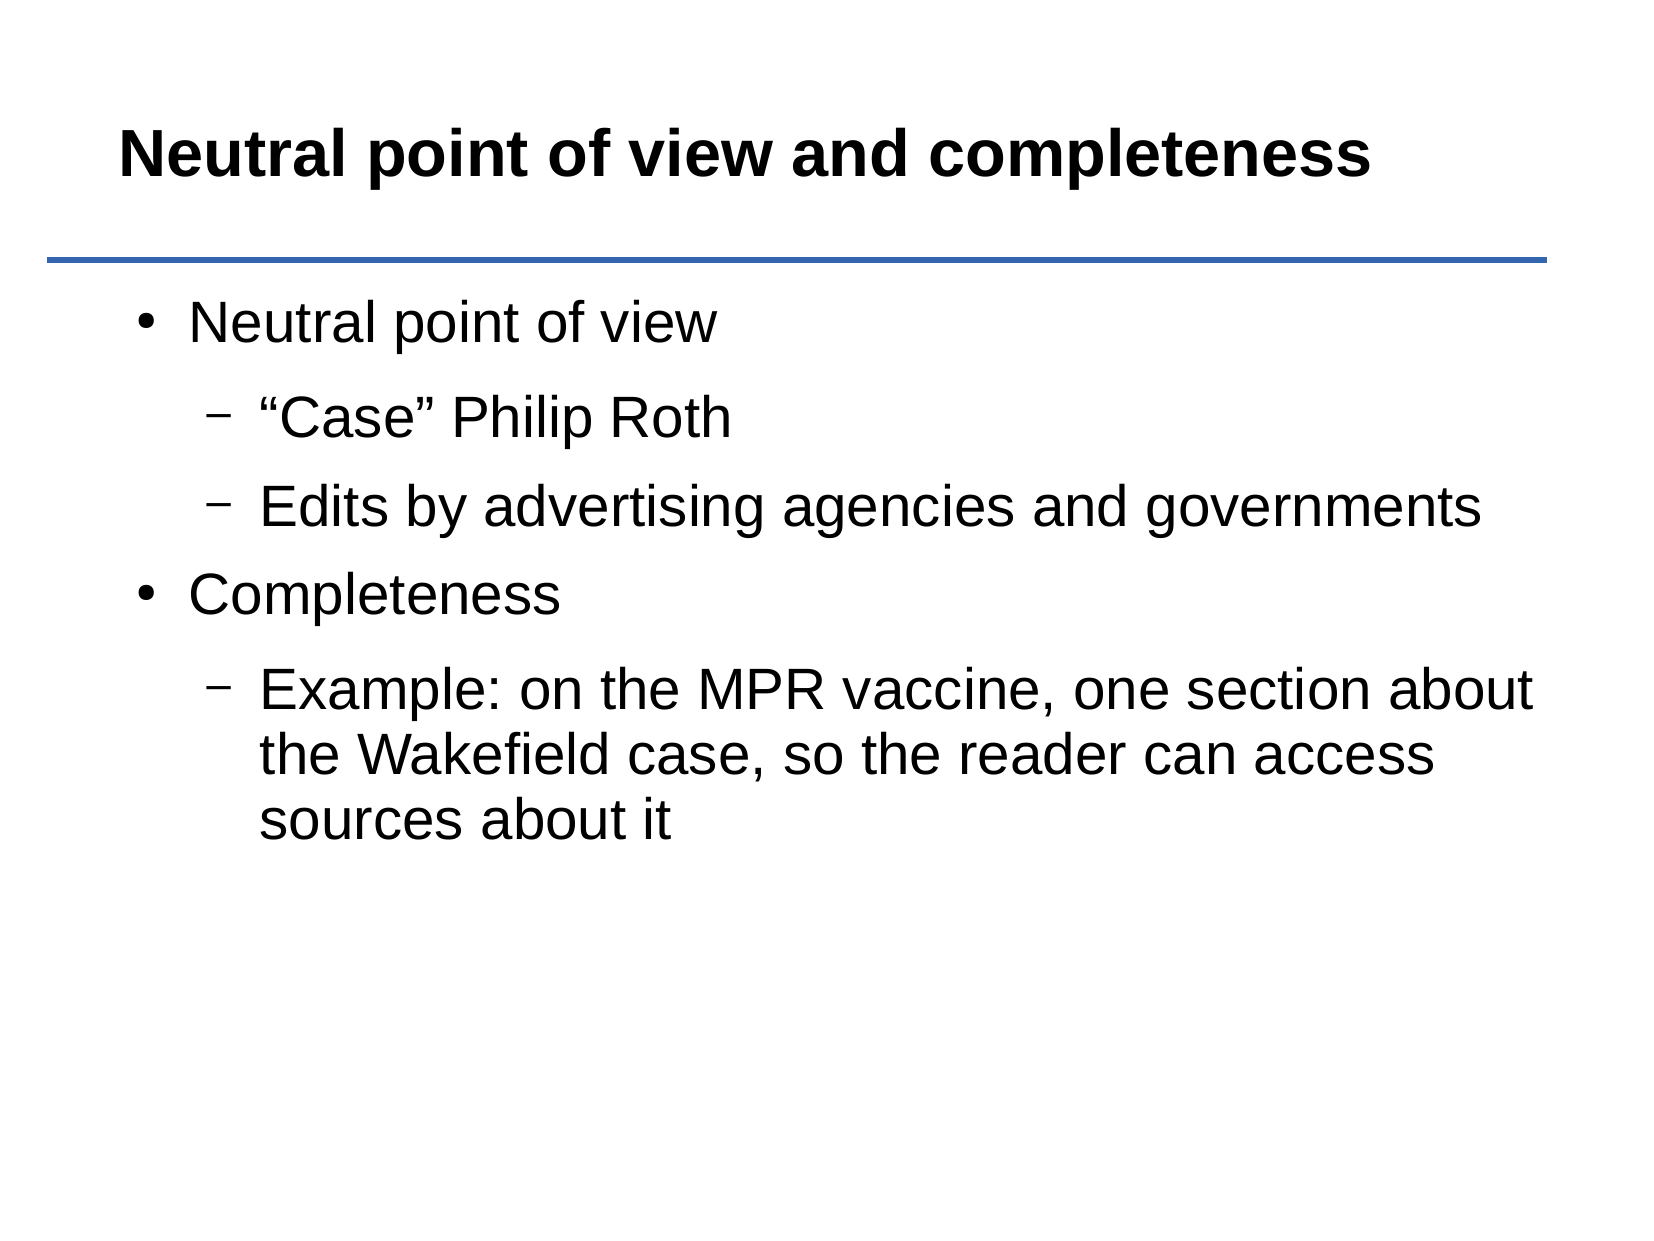

# Neutral point of view and completeness
Neutral point of view
“Case” Philip Roth
Edits by advertising agencies and governments
Completeness
Example: on the MPR vaccine, one section about the Wakefield case, so the reader can access sources about it